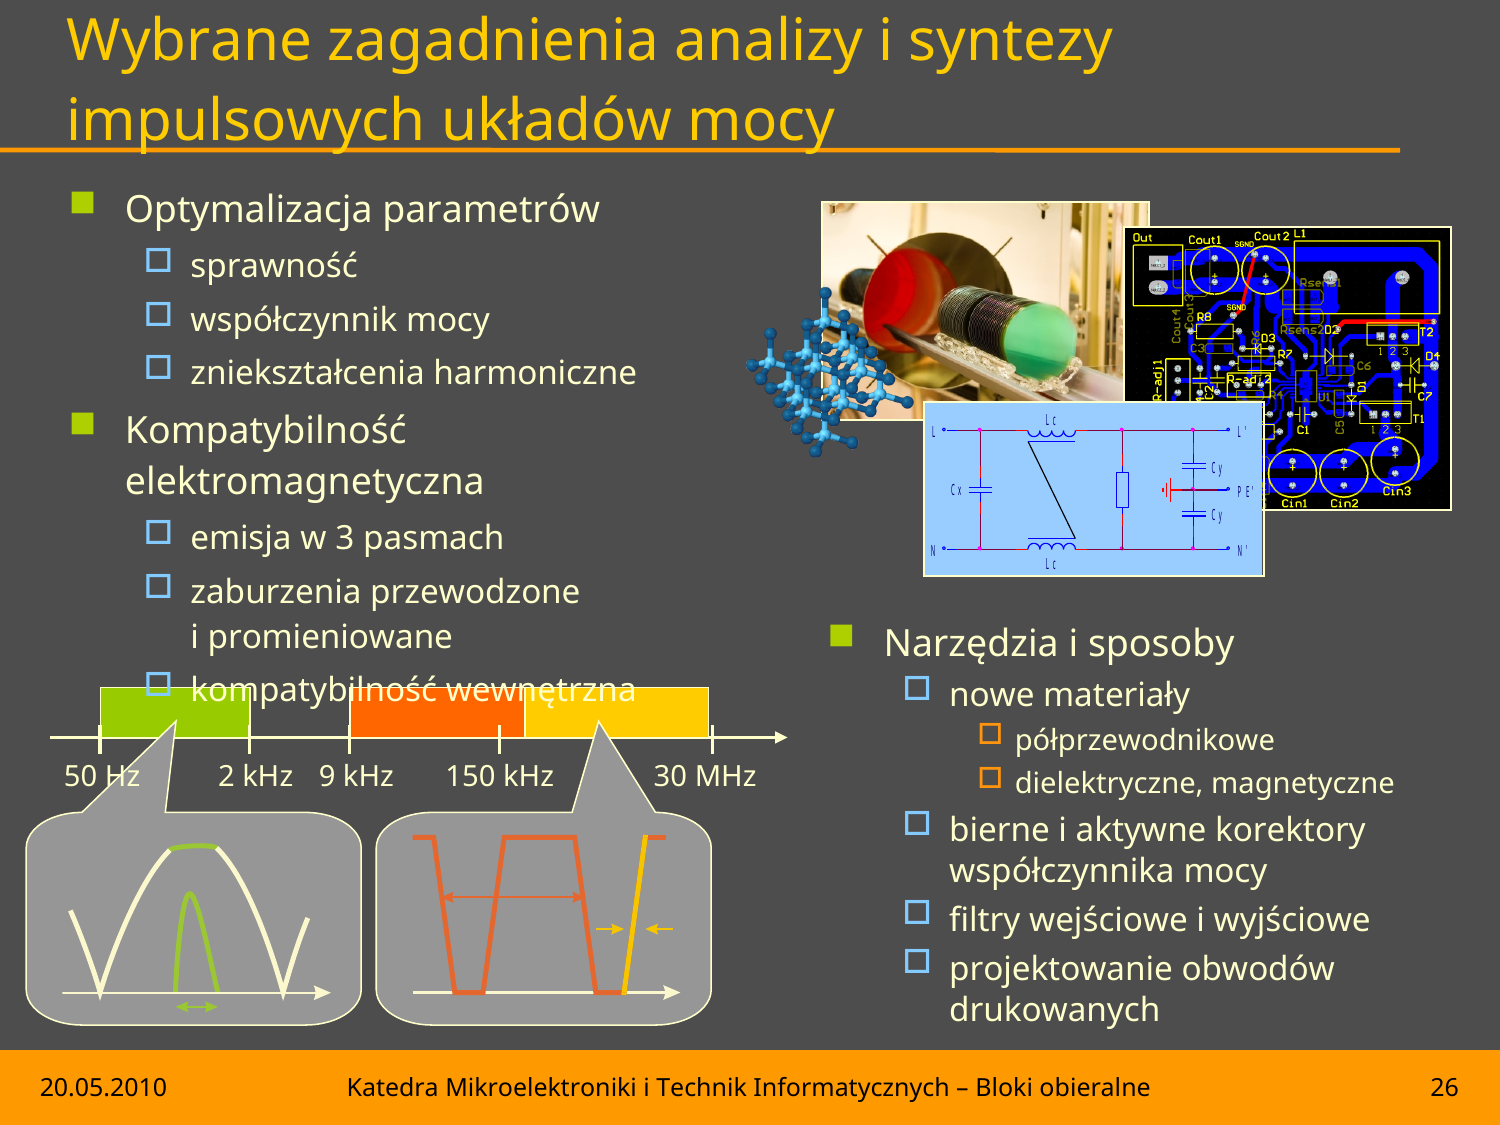

# Wybrane zagadnienia analizy i syntezy impulsowych układów mocy
Optymalizacja parametrów
sprawność
współczynnik mocy
zniekształcenia harmoniczne
Kompatybilność elektromagnetyczna
emisja w 3 pasmach
zaburzenia przewodzone i promieniowane
kompatybilność wewnętrzna
Narzędzia i sposoby
nowe materiały
półprzewodnikowe
dielektryczne, magnetyczne
bierne i aktywne korektory współczynnika mocy
filtry wejściowe i wyjściowe
projektowanie obwodów drukowanych
50 Hz
2 kHz
9 kHz
150 kHz
30 MHz
20.05.2010
Katedra Mikroelektroniki i Technik Informatycznych – Bloki obieralne
26